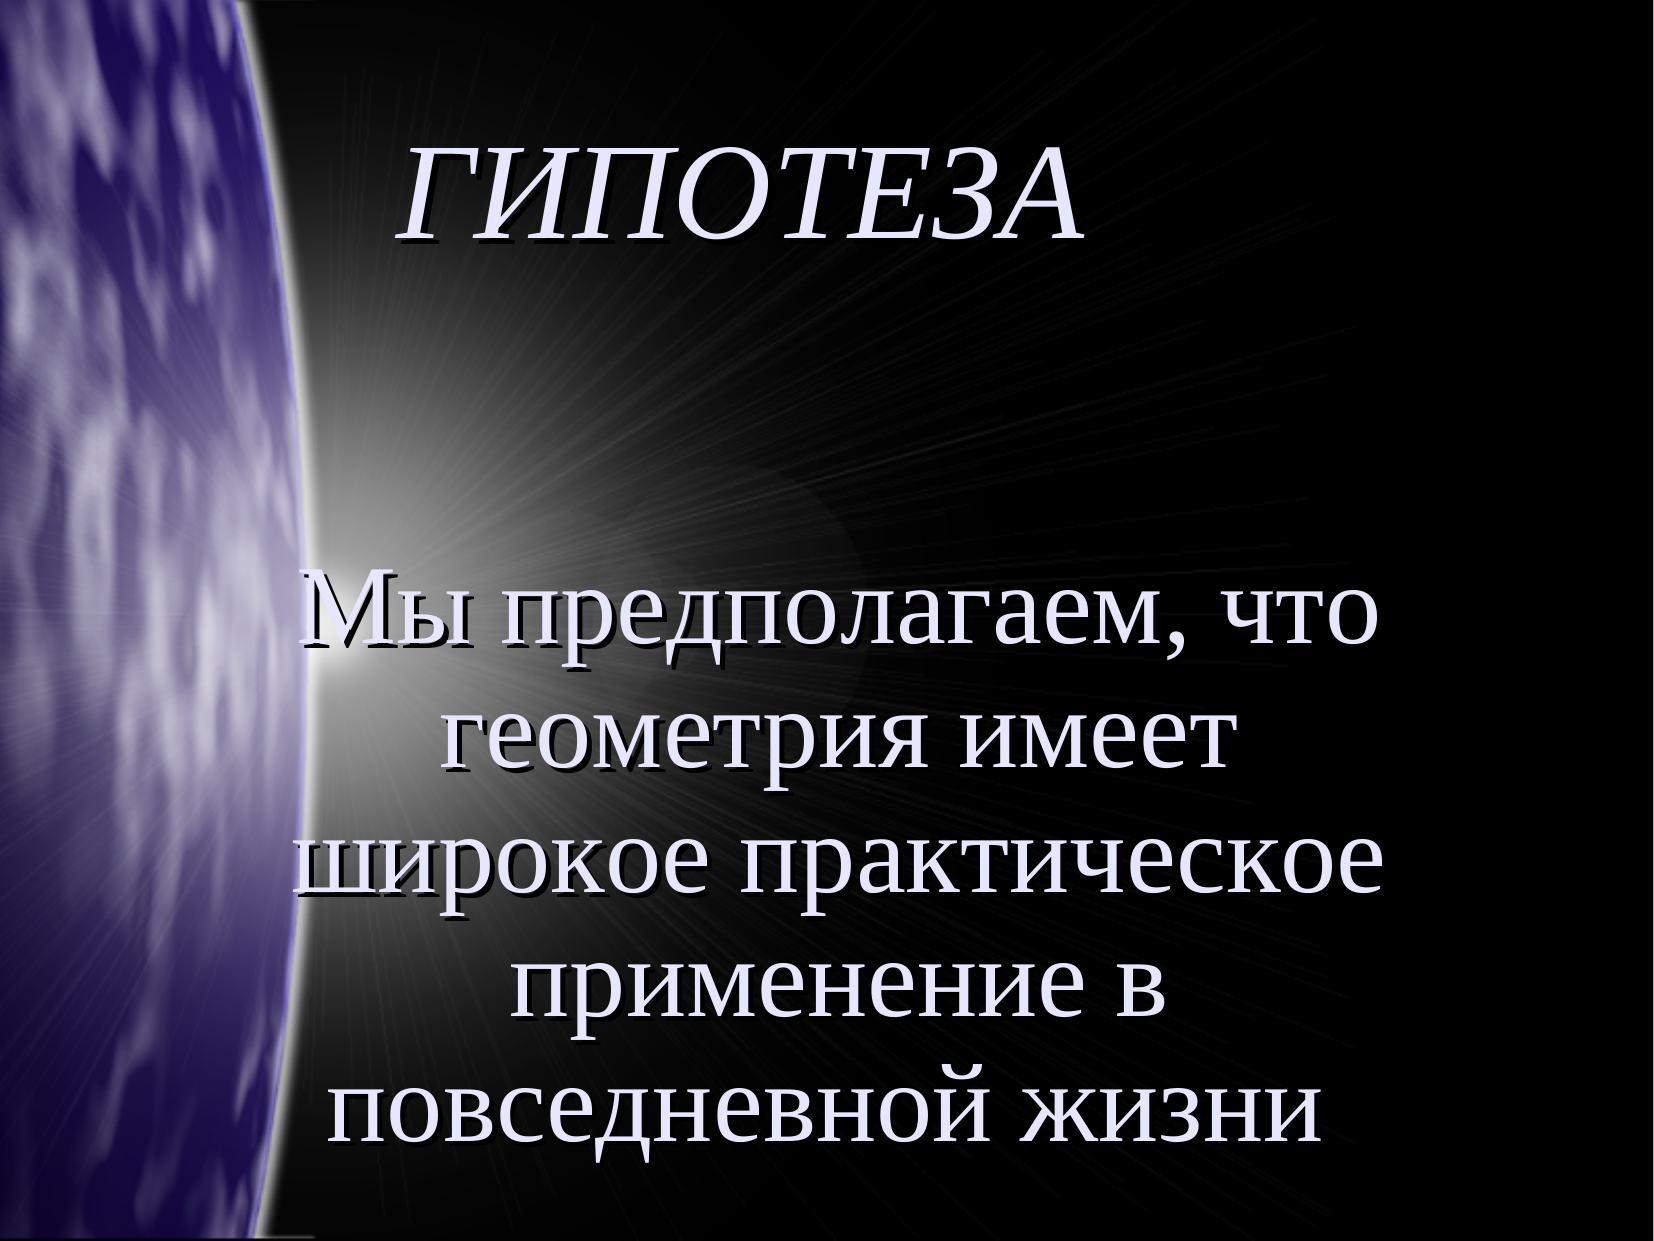

# ГИПОТЕЗА
Мы предполагаем, что геометрия имеет широкое практическое применение в повседневной жизни